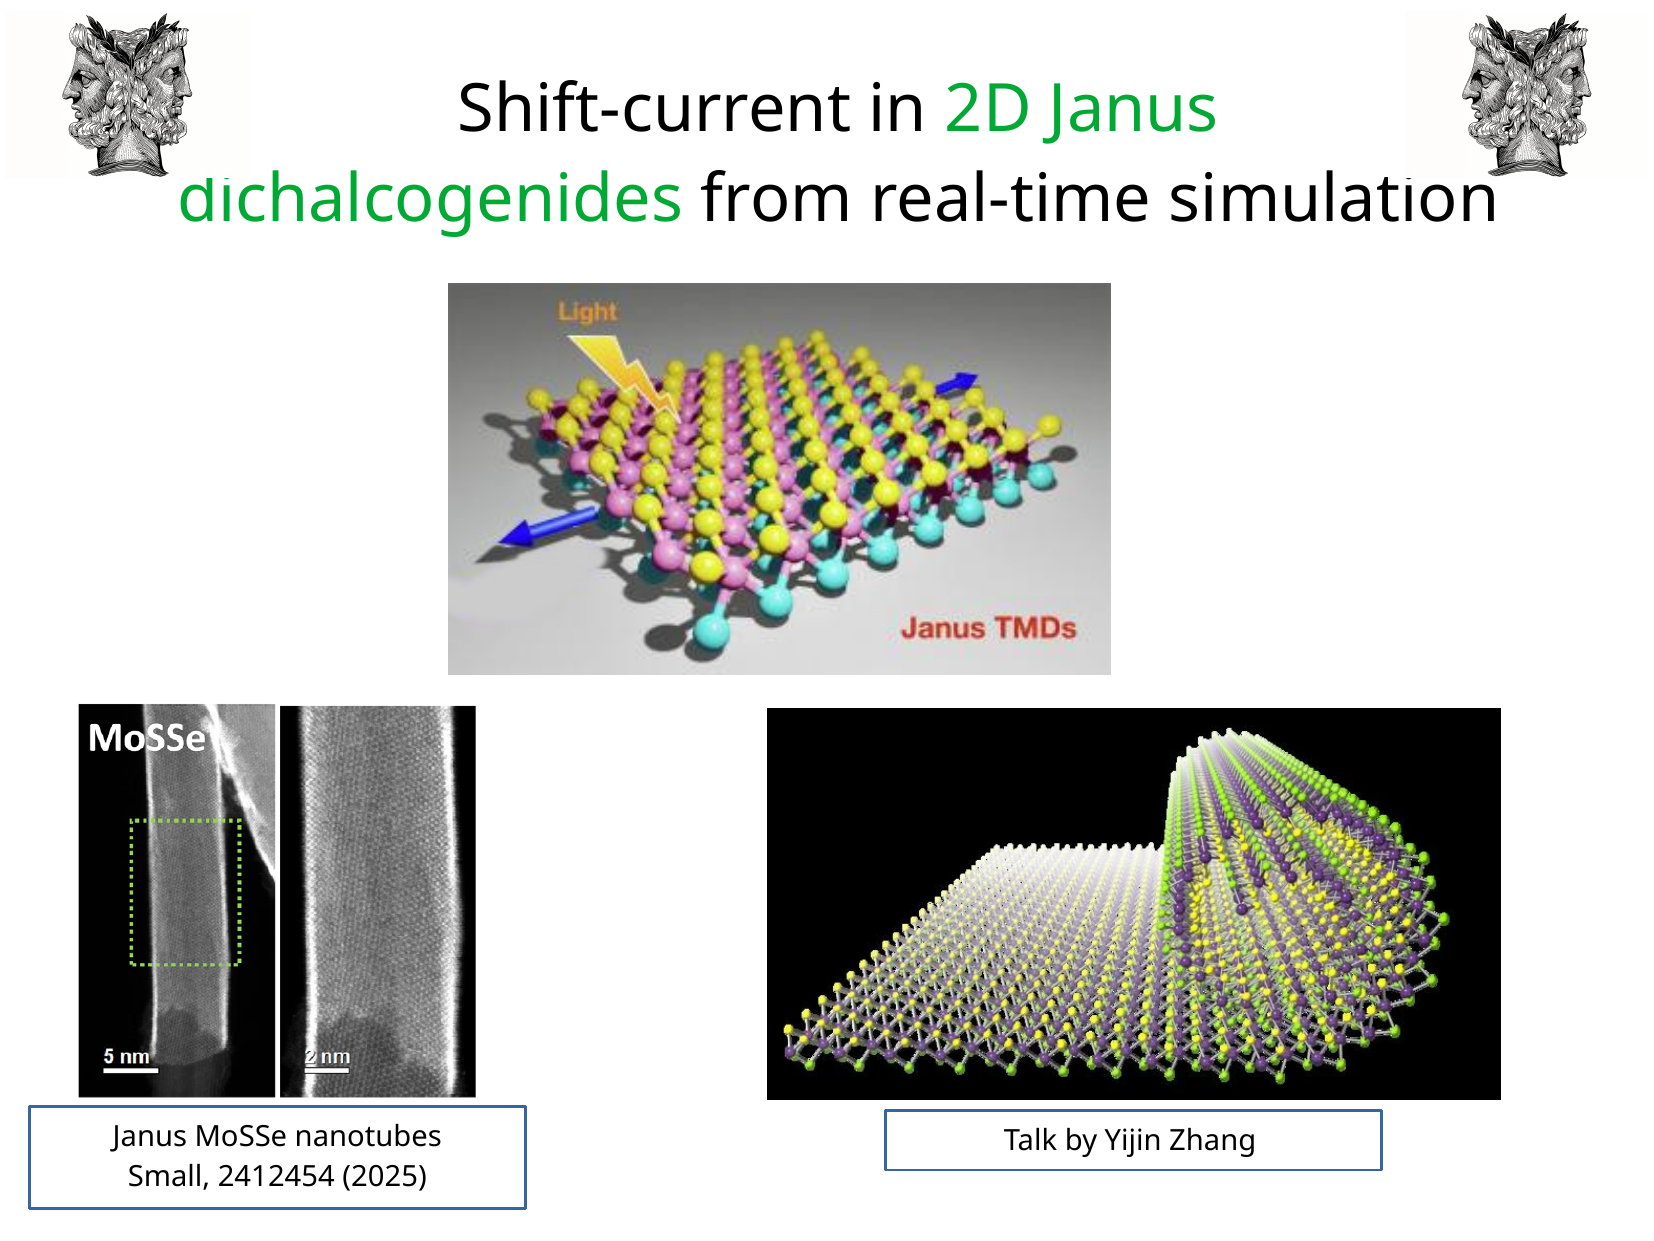

Shift-current in 2D Janus
dichalcogenides from real-time simulation
Janus MoSSe nanotubes
Small, 2412454 (2025)
Talk by Yijin Zhang